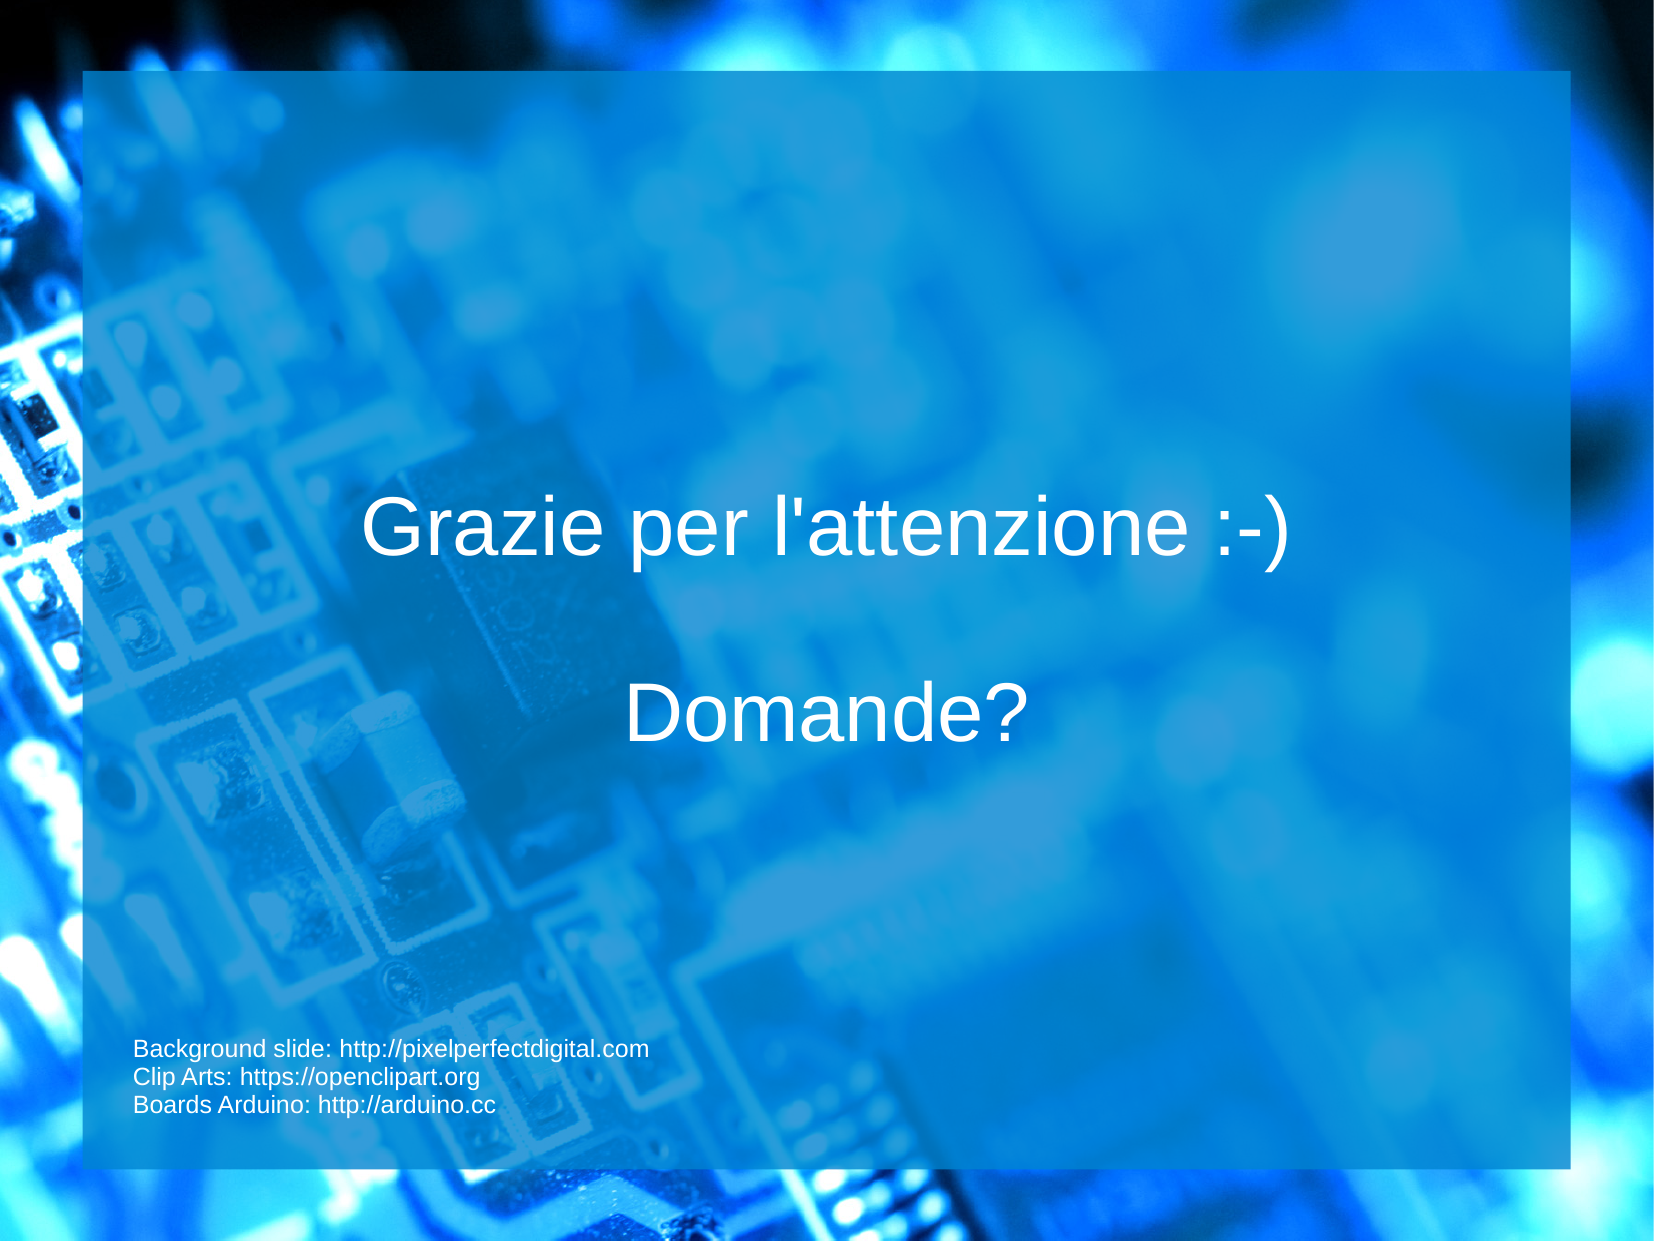

Grazie per l'attenzione :-)
Domande?
Background slide: http://pixelperfectdigital.com
Clip Arts: https://openclipart.org
Boards Arduino: http://arduino.cc